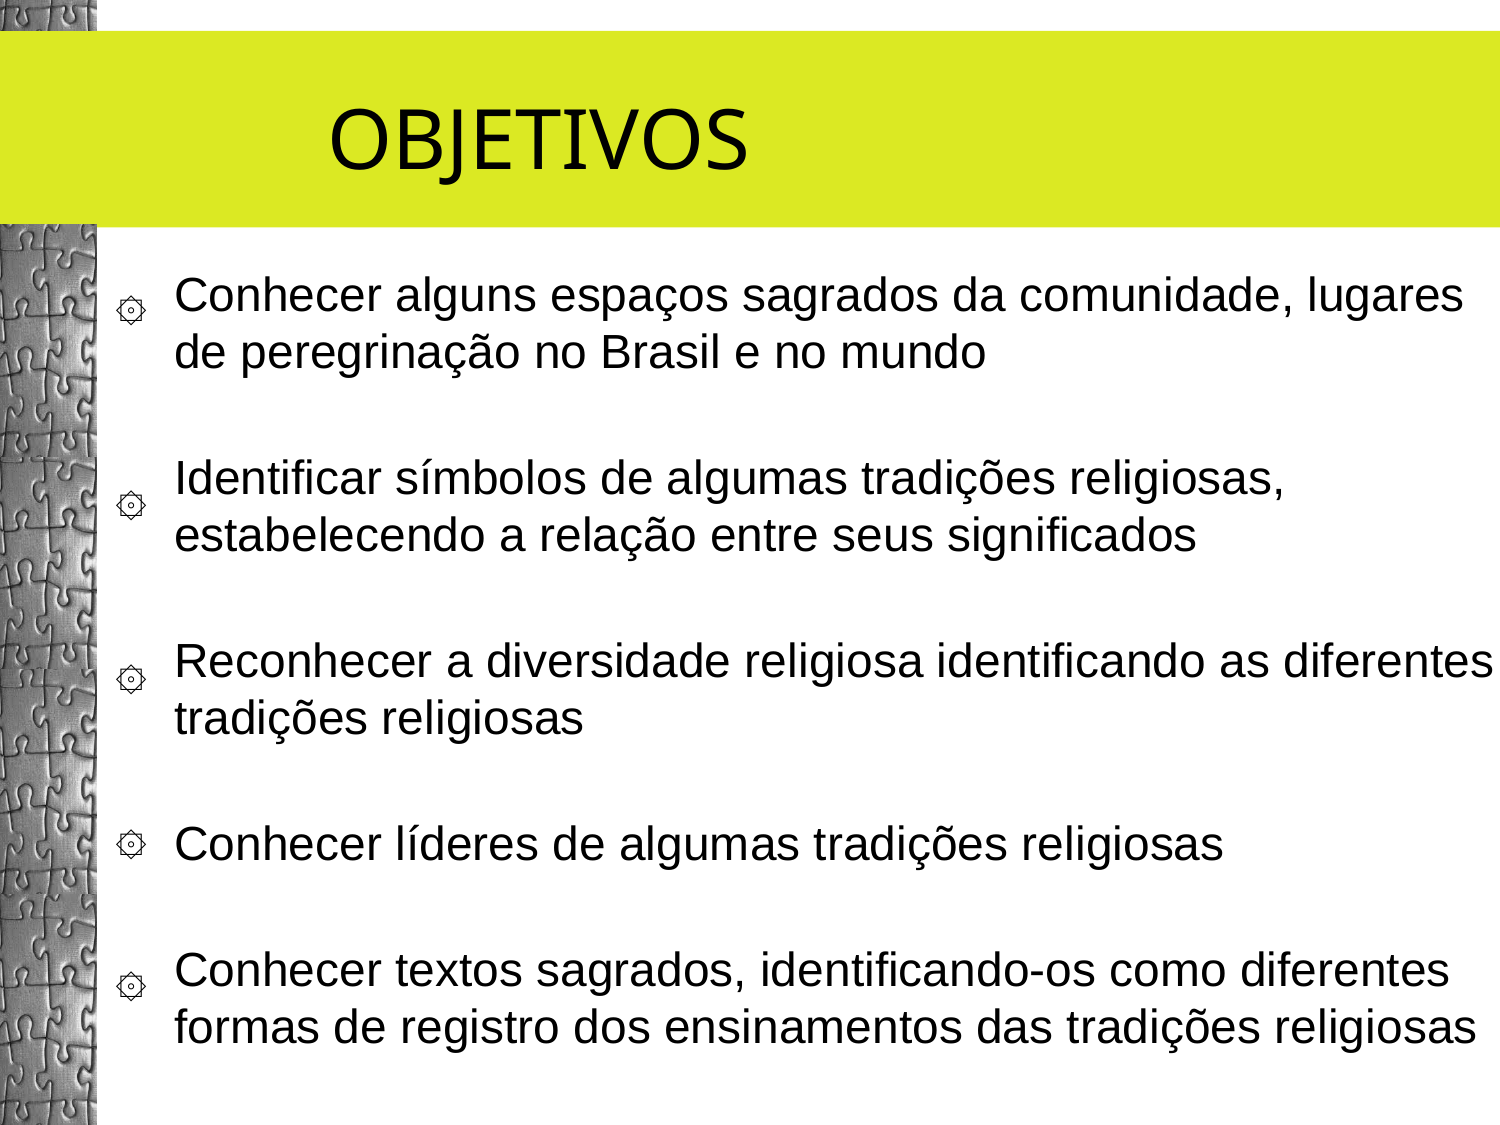

# OBJETIVOS
Conhecer alguns espaços sagrados da comunidade, lugares de peregrinação no Brasil e no mundo
Identificar símbolos de algumas tradições religiosas, estabelecendo a relação entre seus significados
Reconhecer a diversidade religiosa identificando as diferentes tradições religiosas
Conhecer líderes de algumas tradições religiosas
Conhecer textos sagrados, identificando-os como diferentes formas de registro dos ensinamentos das tradições religiosas
۞
۞
۞
۞
۞